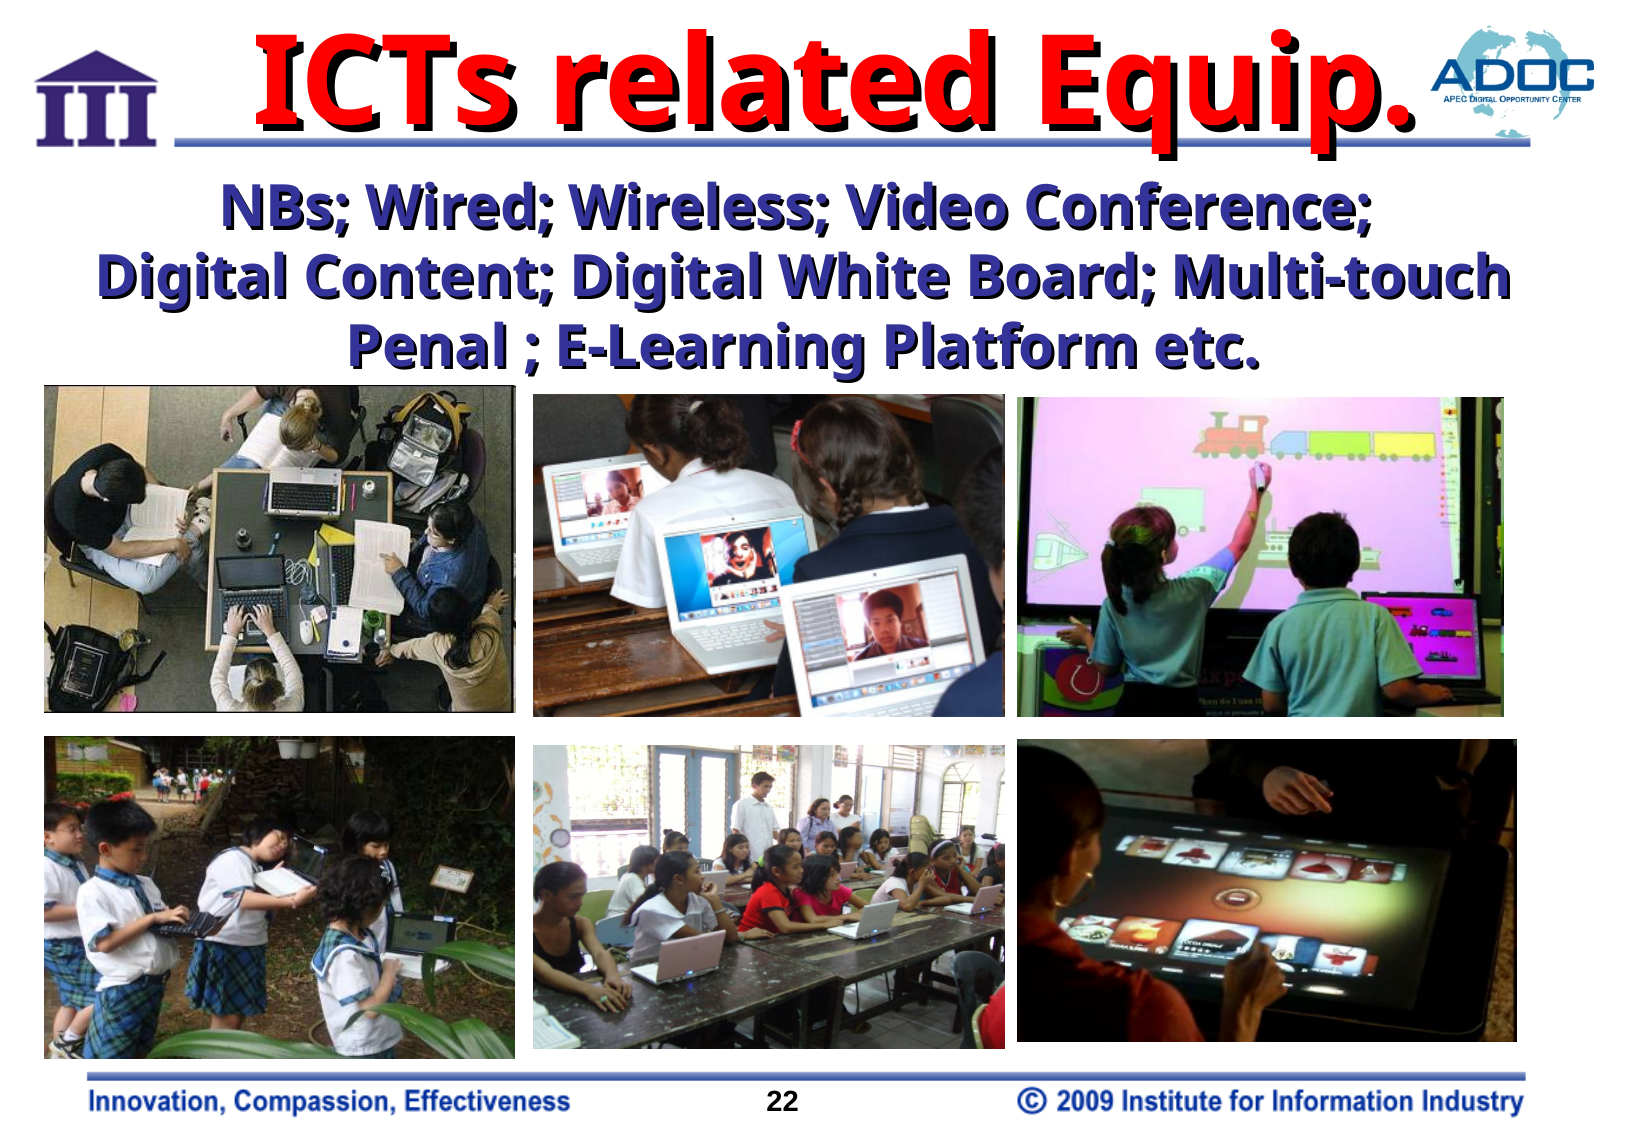

# ICTs related Equip.
NBs; Wired; Wireless; Video Conference;
Digital Content; Digital White Board; Multi-touch Penal ; E-Learning Platform etc.